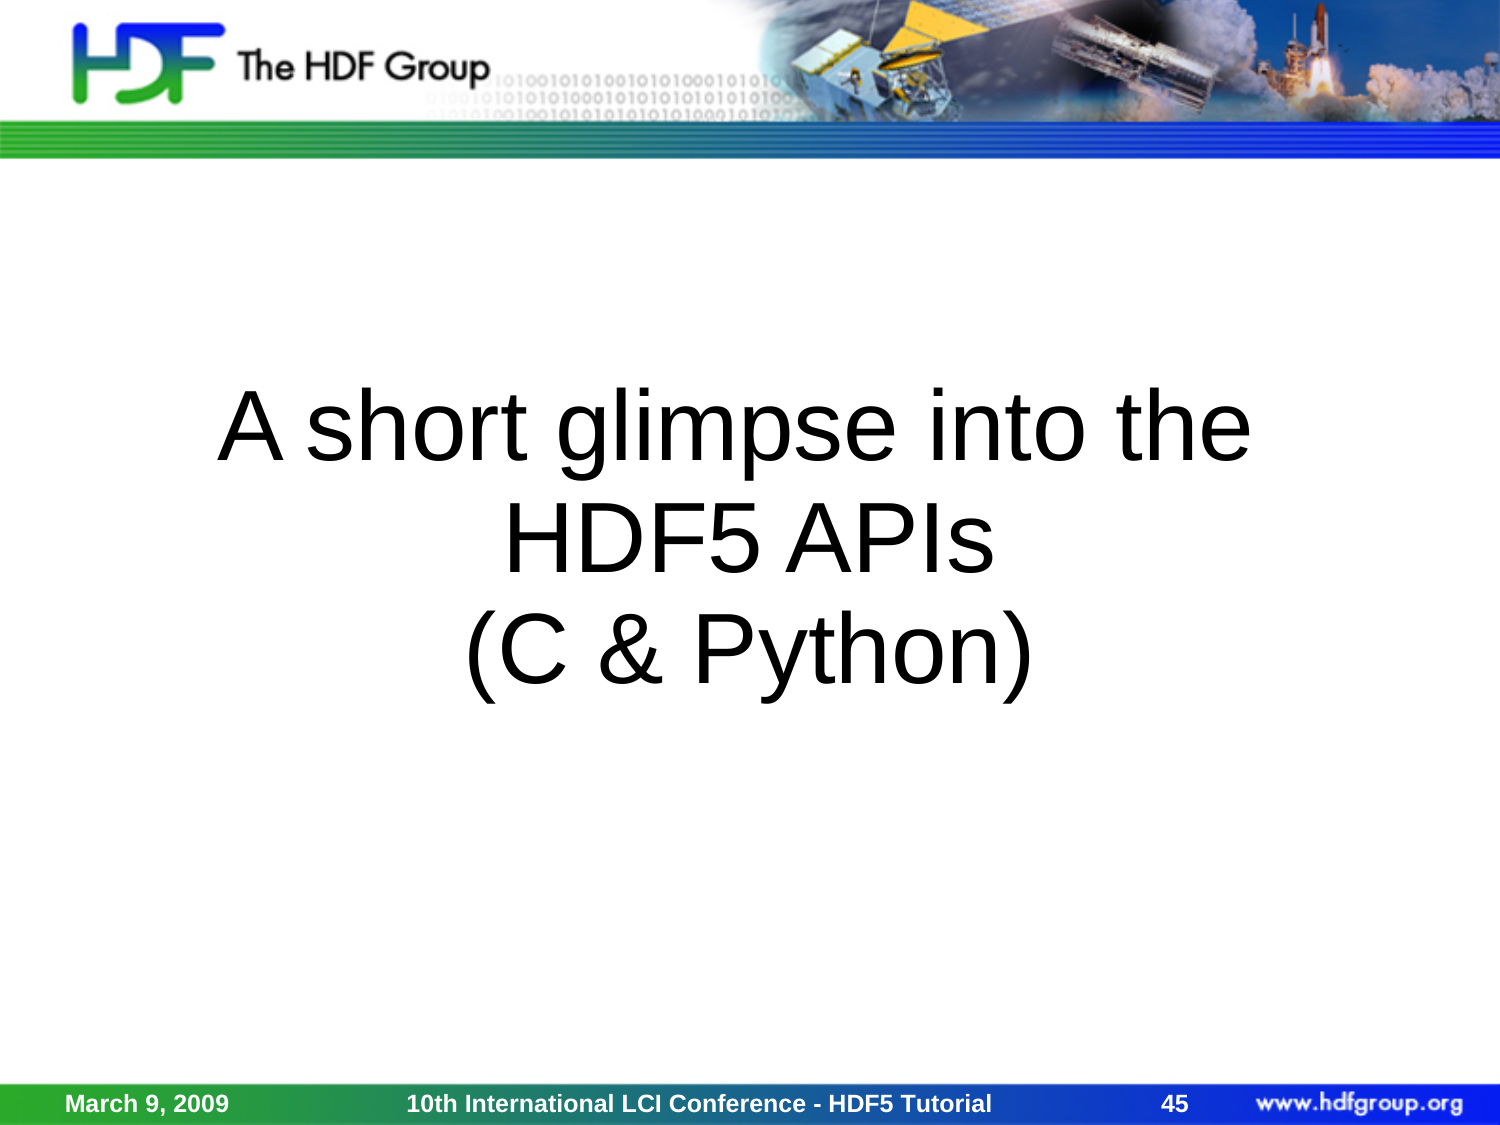

# A short glimpse into the HDF5 APIs (C & Python)
March 9, 2009
10th International LCI Conference - HDF5 Tutorial